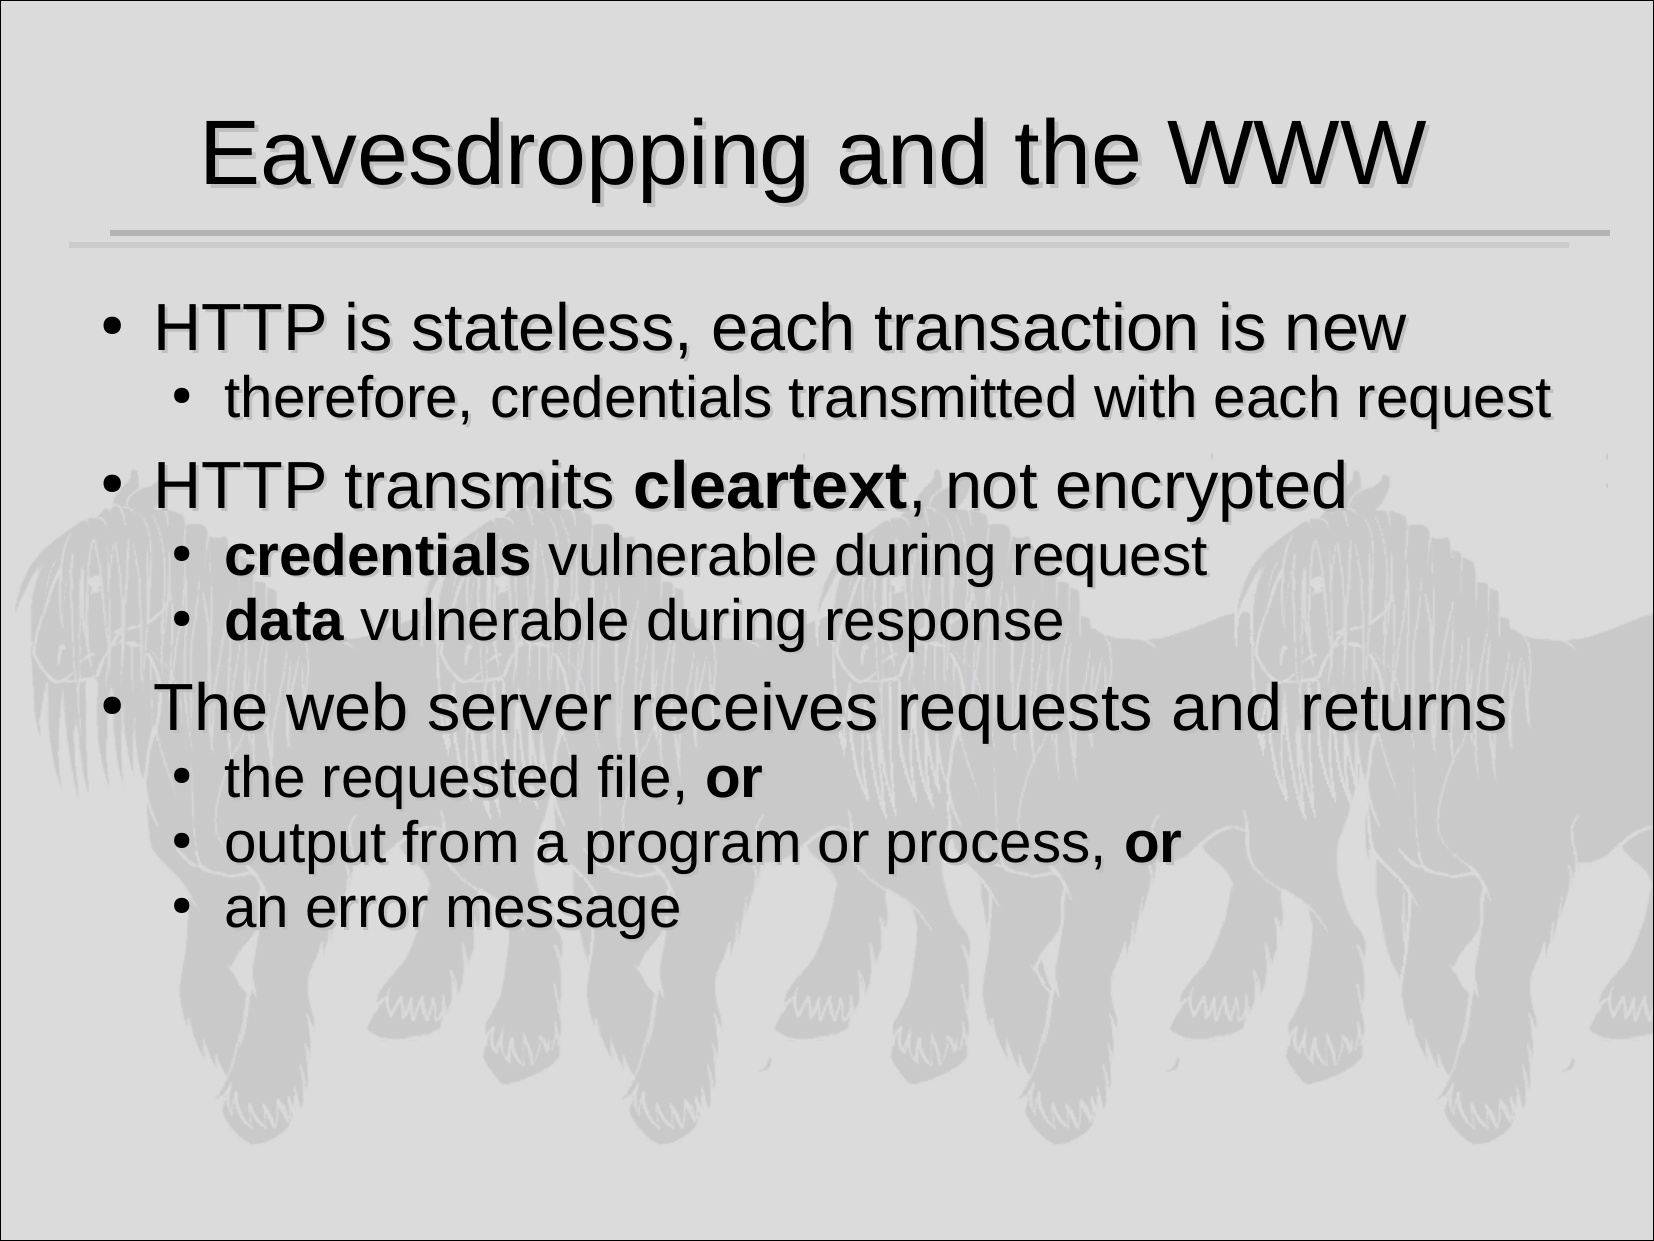

# Eavesdropping and the WWW
HTTP is stateless, each transaction is new
therefore, credentials transmitted with each request
HTTP transmits cleartext, not encrypted
credentials vulnerable during request
data vulnerable during response
The web server receives requests and returns
the requested file, or
output from a program or process, or
an error message